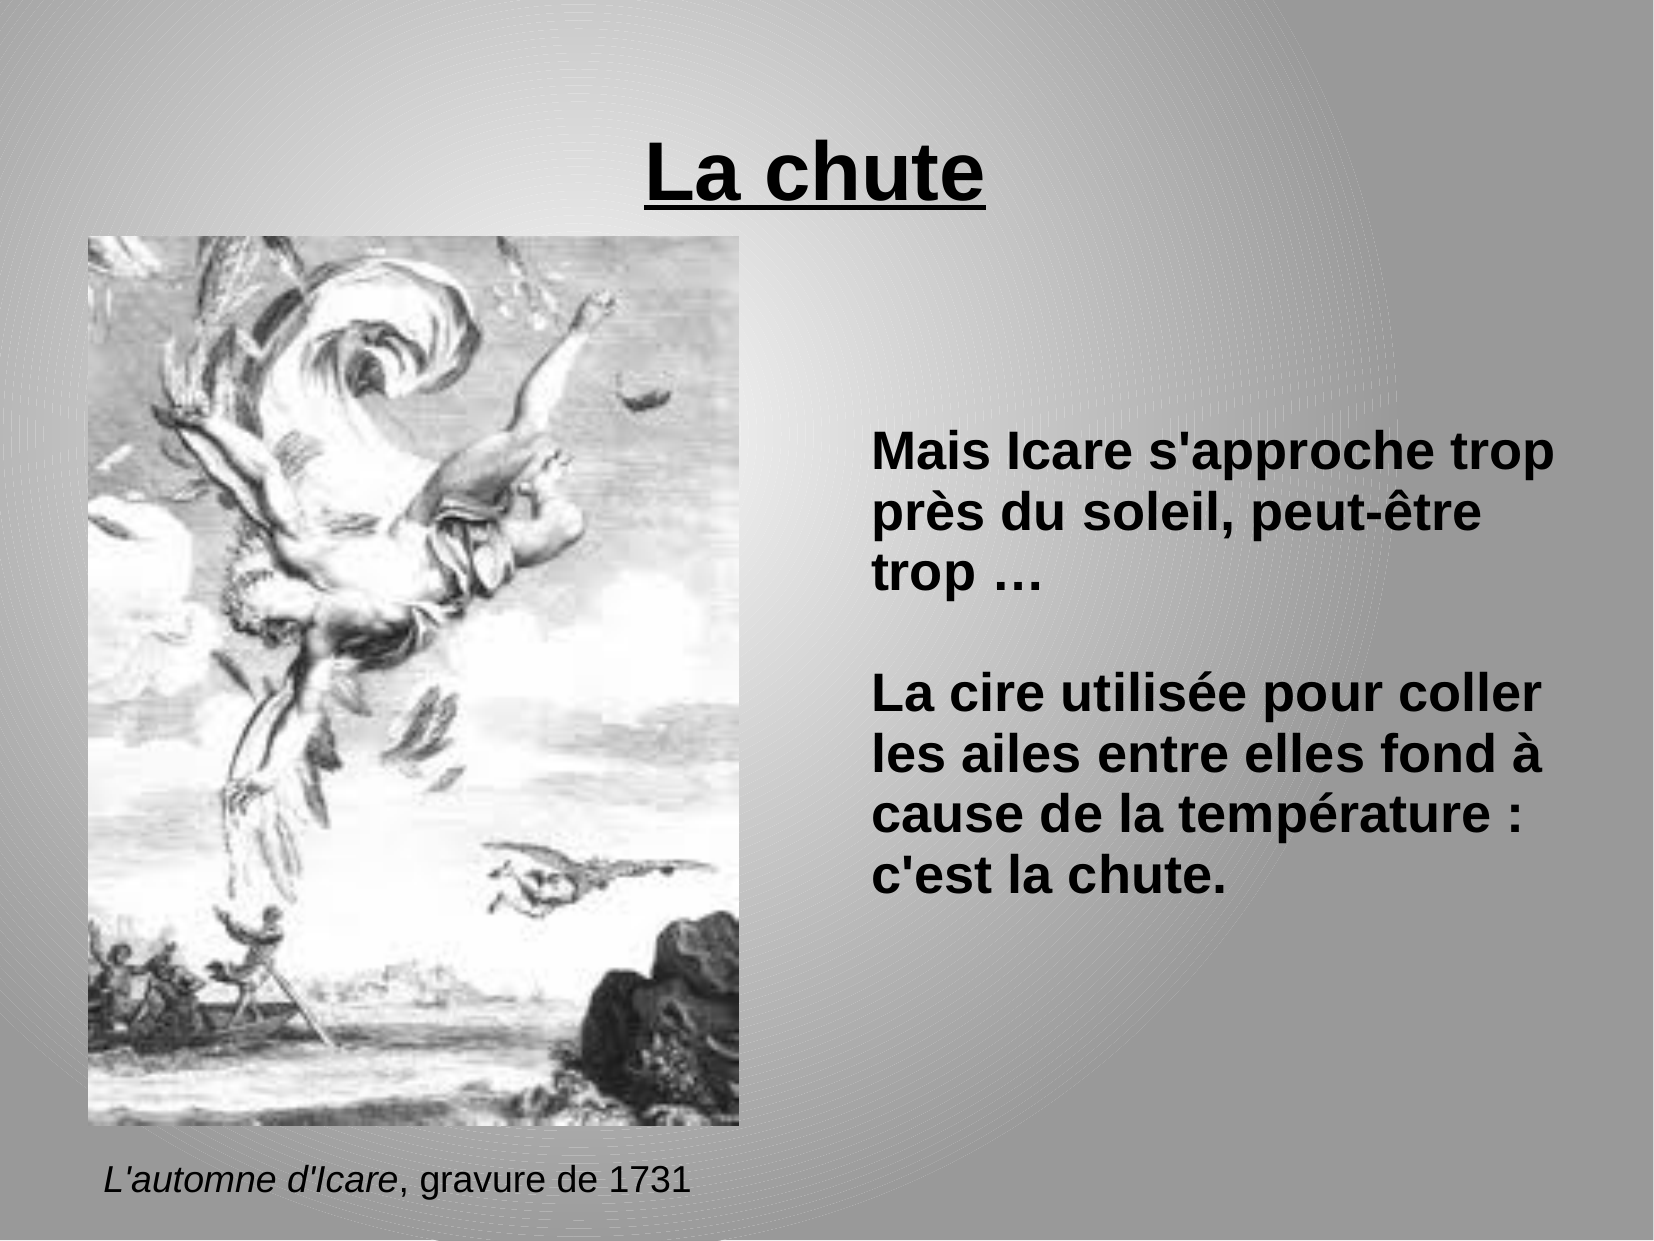

La chute
Mais Icare s'approche trop près du soleil, peut-être trop …
La cire utilisée pour coller les ailes entre elles fond à cause de la température : c'est la chute.
L'automne d'Icare, gravure de 1731